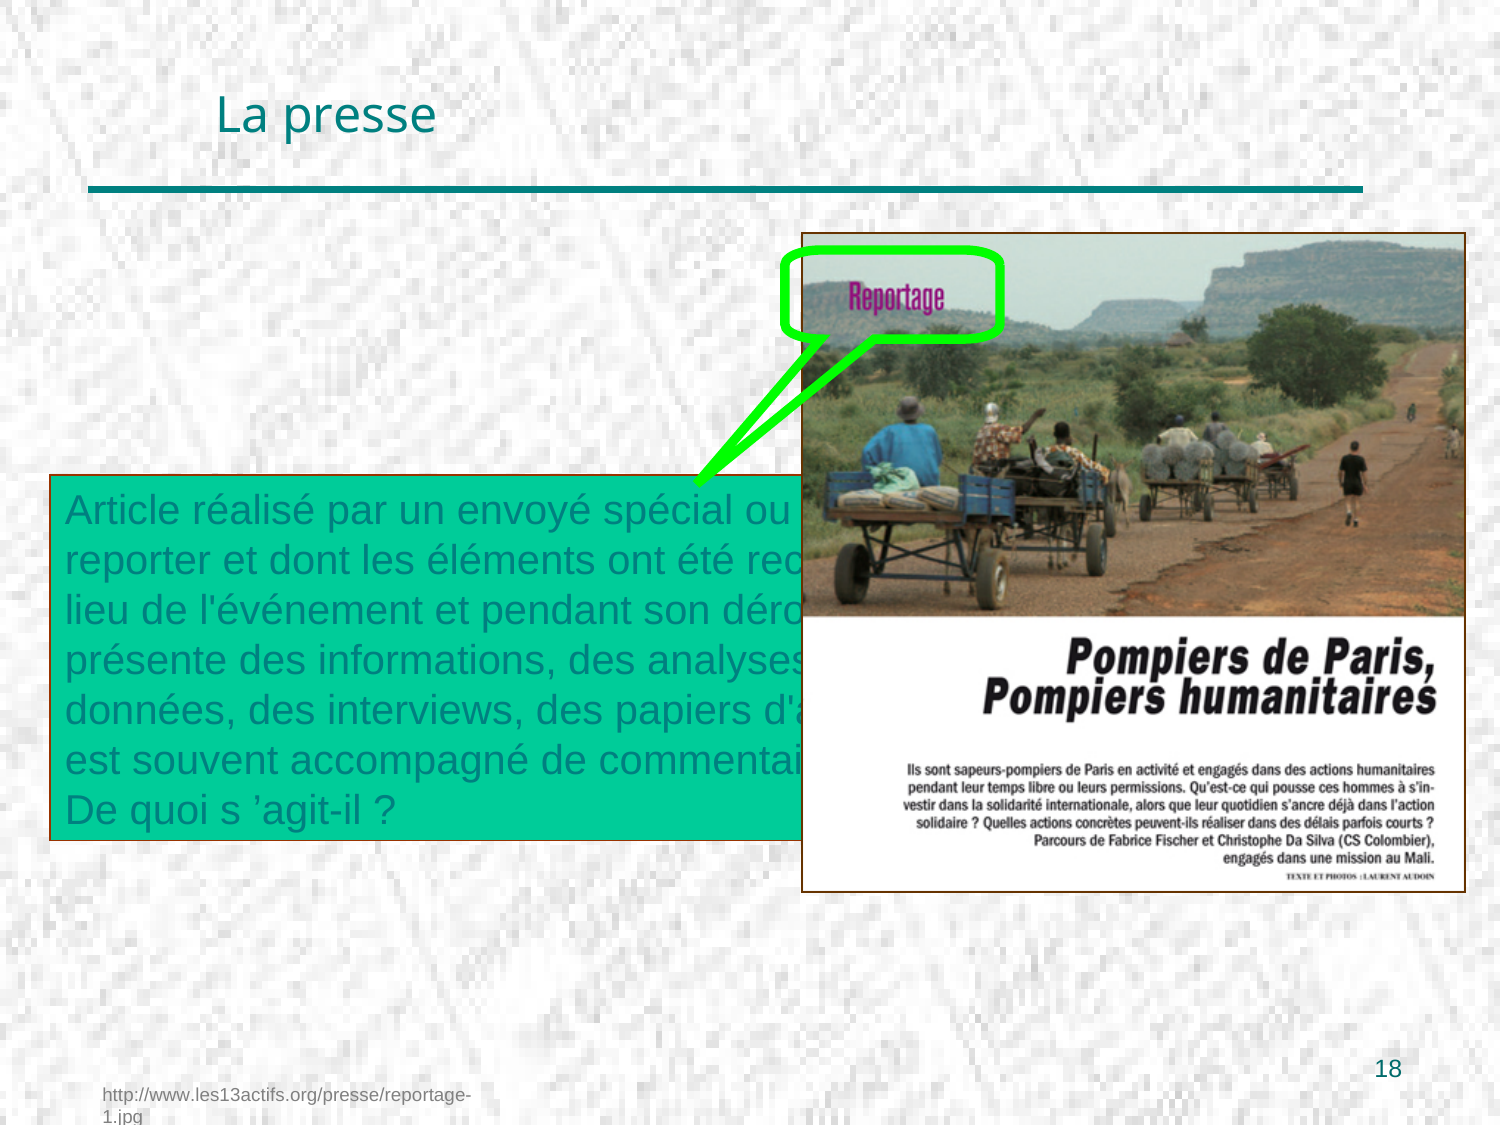

La presse
Article réalisé par un envoyé spécial ou (grand) reporter et dont les éléments ont été recueillis sur le lieu de l'événement et pendant son déroulement. Il présente des informations, des analyses de données, des interviews, des papiers d'ambiance et est souvent accompagné de commentaires.
De quoi s ’agit-il ?
18
http://www.les13actifs.org/presse/reportage-1.jpg